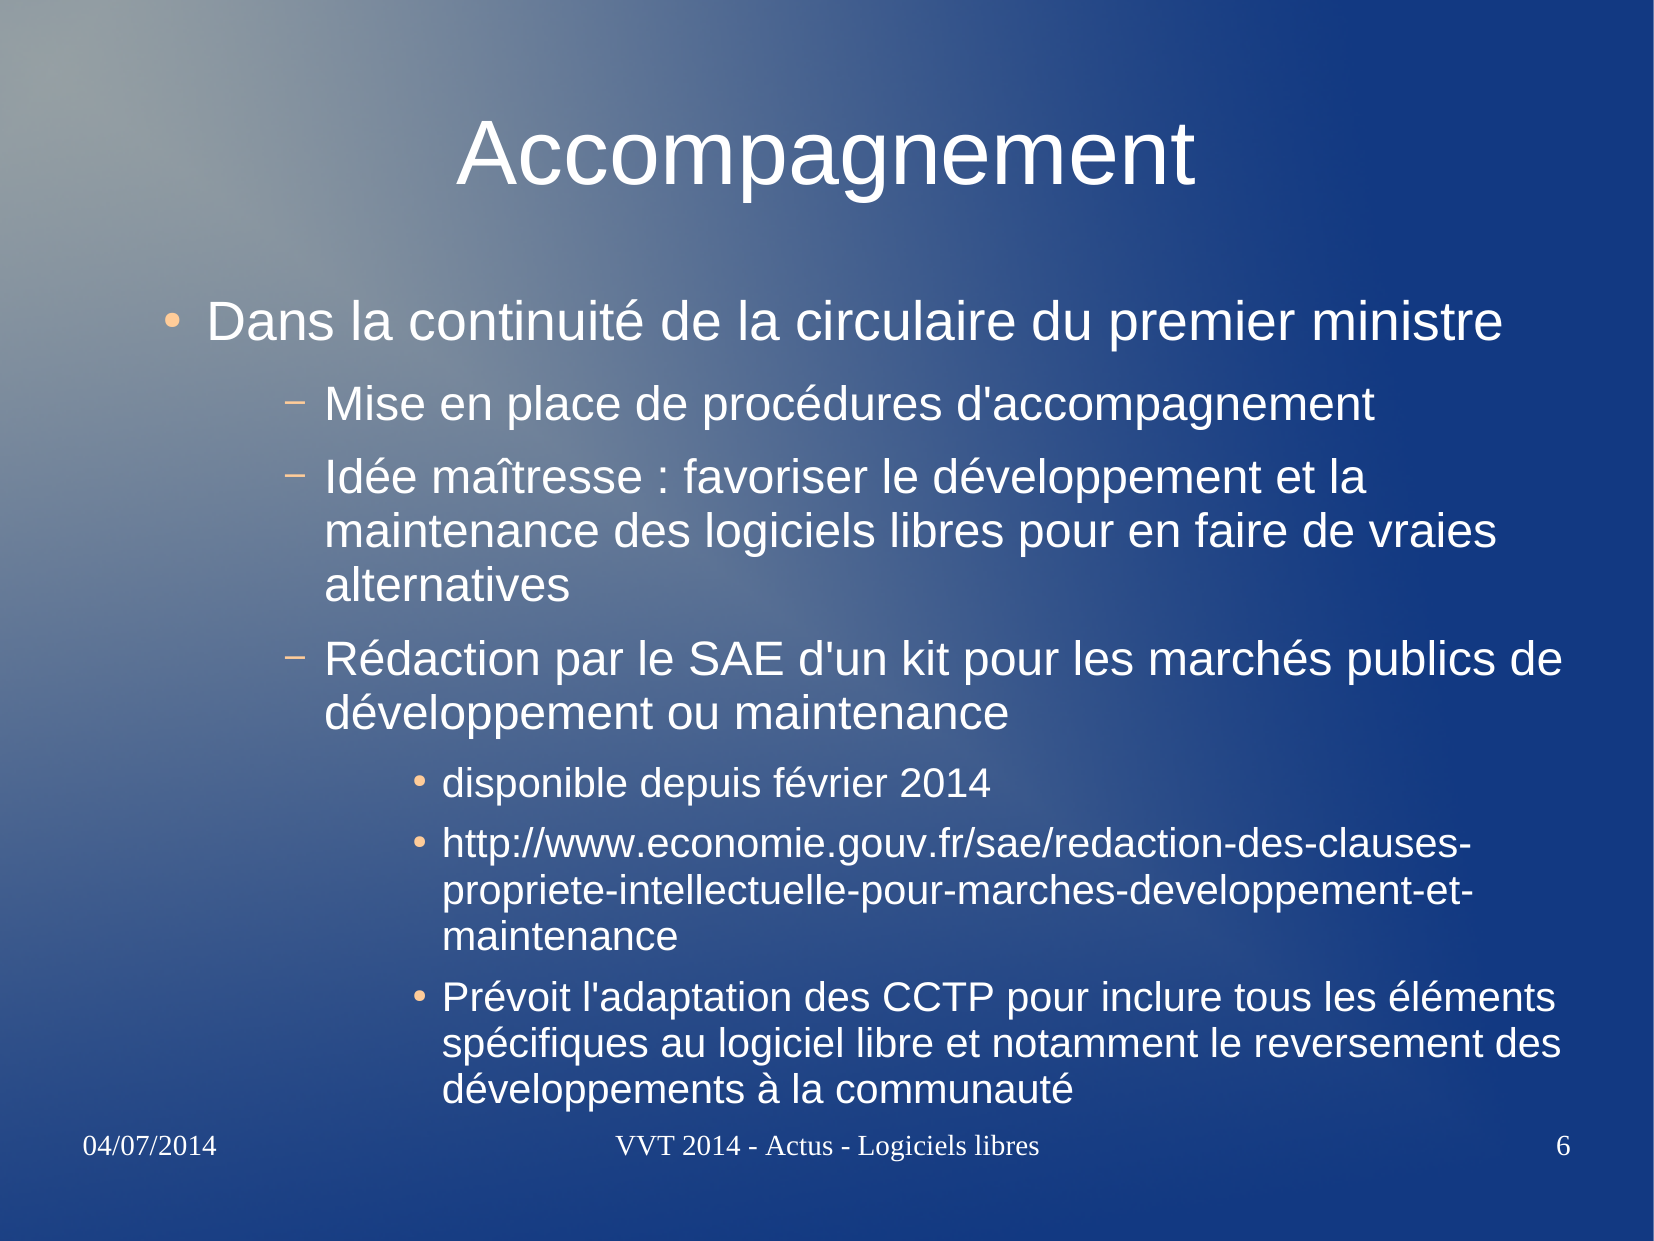

# Accompagnement
Dans la continuité de la circulaire du premier ministre
Mise en place de procédures d'accompagnement
Idée maîtresse : favoriser le développement et la maintenance des logiciels libres pour en faire de vraies alternatives
Rédaction par le SAE d'un kit pour les marchés publics de développement ou maintenance
disponible depuis février 2014
http://www.economie.gouv.fr/sae/redaction-des-clauses-propriete-intellectuelle-pour-marches-developpement-et-maintenance
Prévoit l'adaptation des CCTP pour inclure tous les éléments spécifiques au logiciel libre et notamment le reversement des développements à la communauté
04/07/2014
VVT 2014 - Actus - Logiciels libres
6